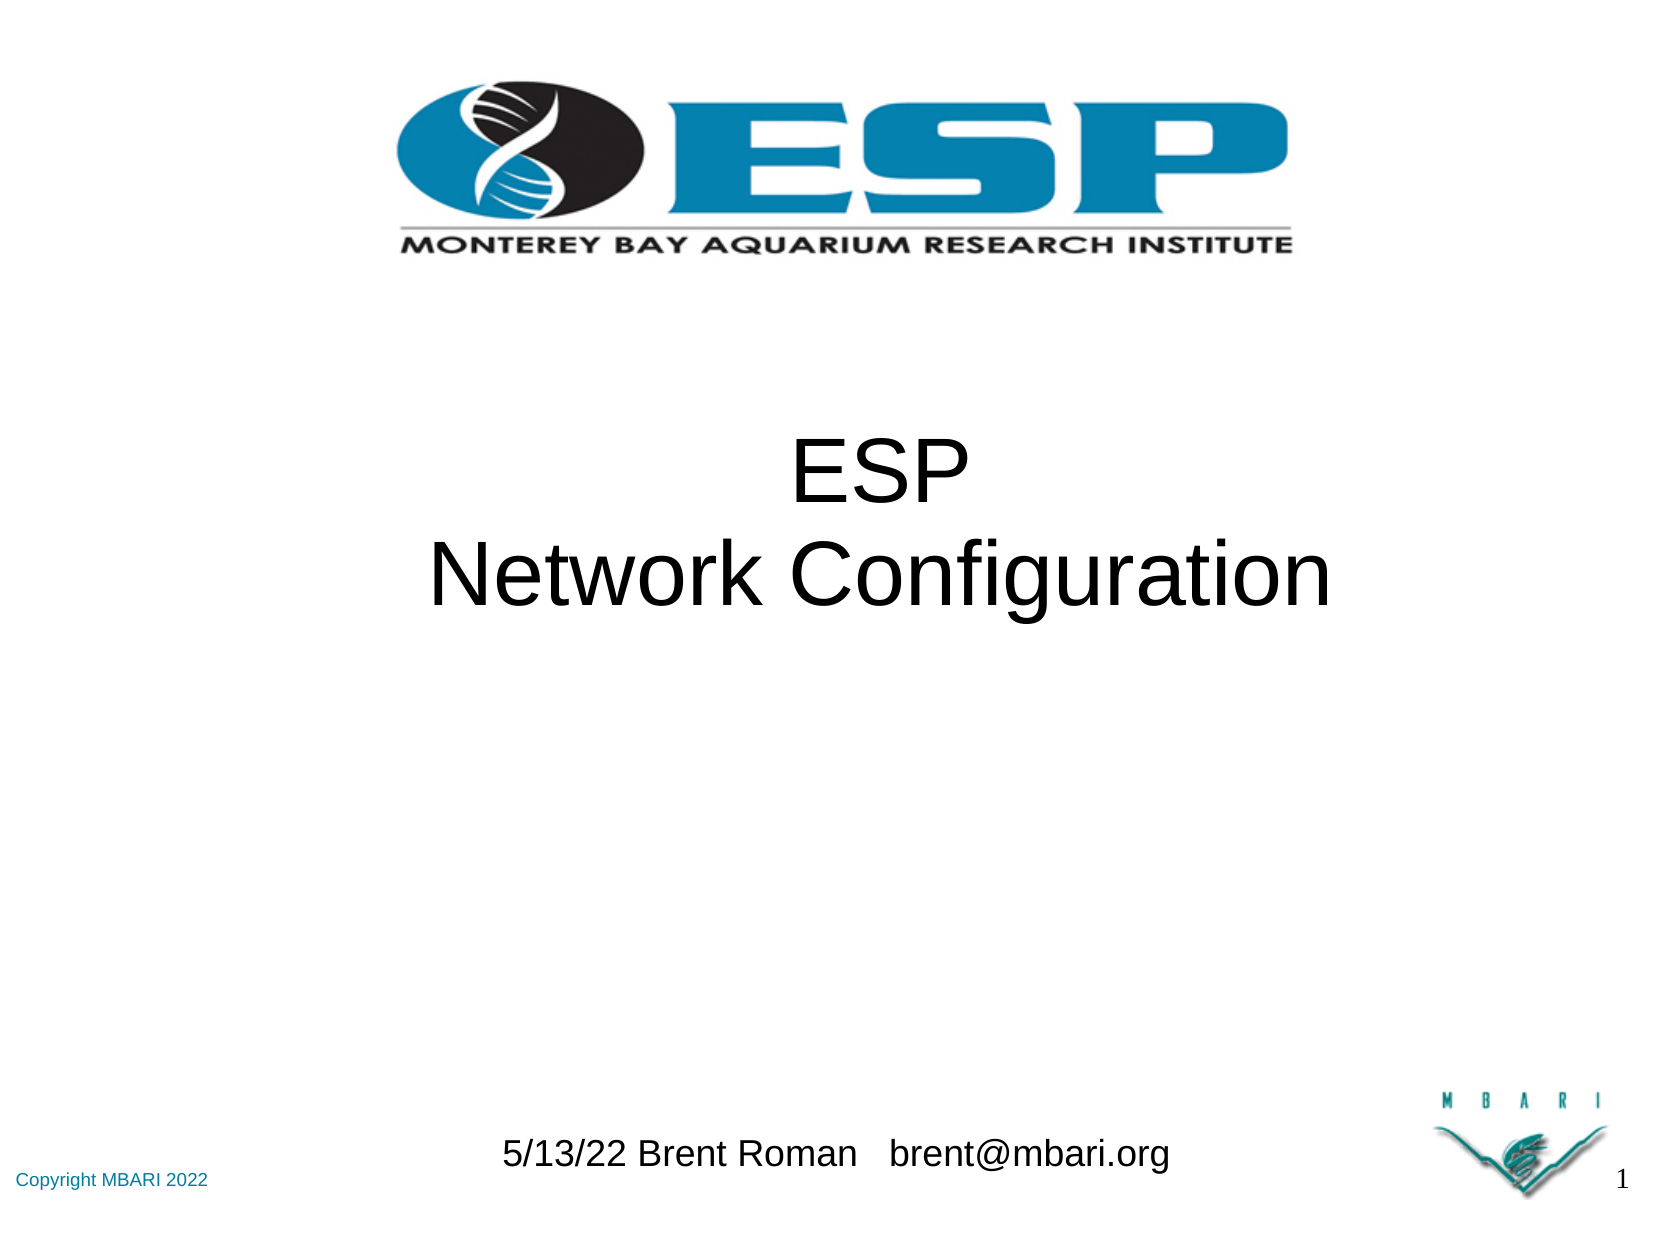

ESP
Network Configuration
5/13/22 Brent Roman brent@mbari.org